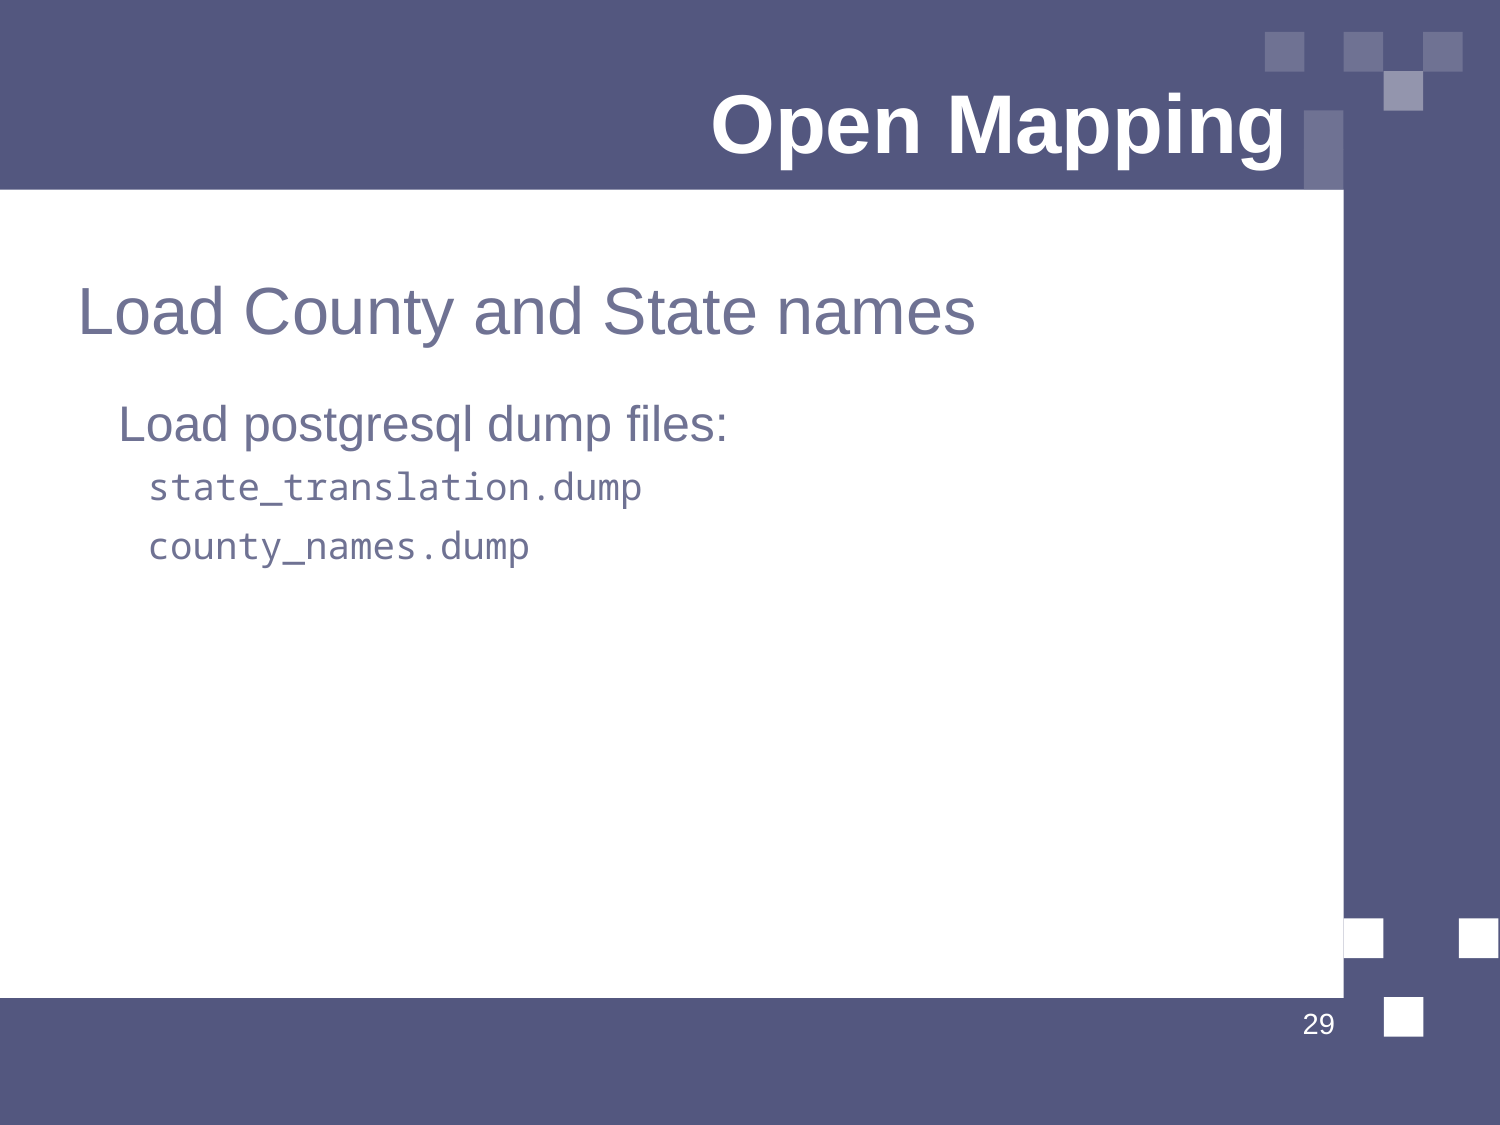

# Open Mapping
 Load County and State names
Load postgresql dump files:
state_translation.dump
county_names.dump
29